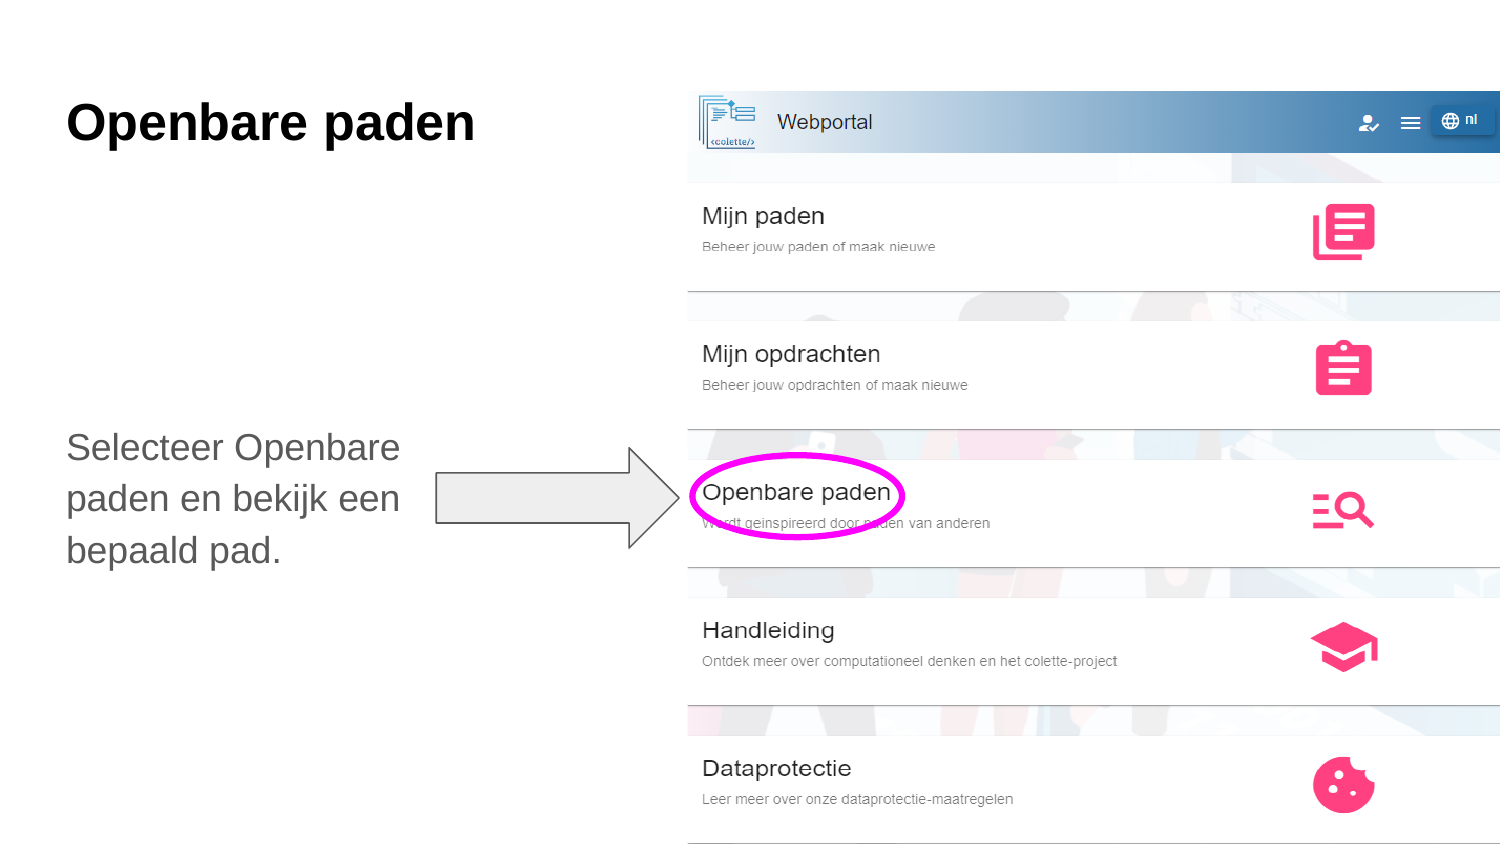

# Openbare paden
Selecteer Openbare paden en bekijk een bepaald pad.